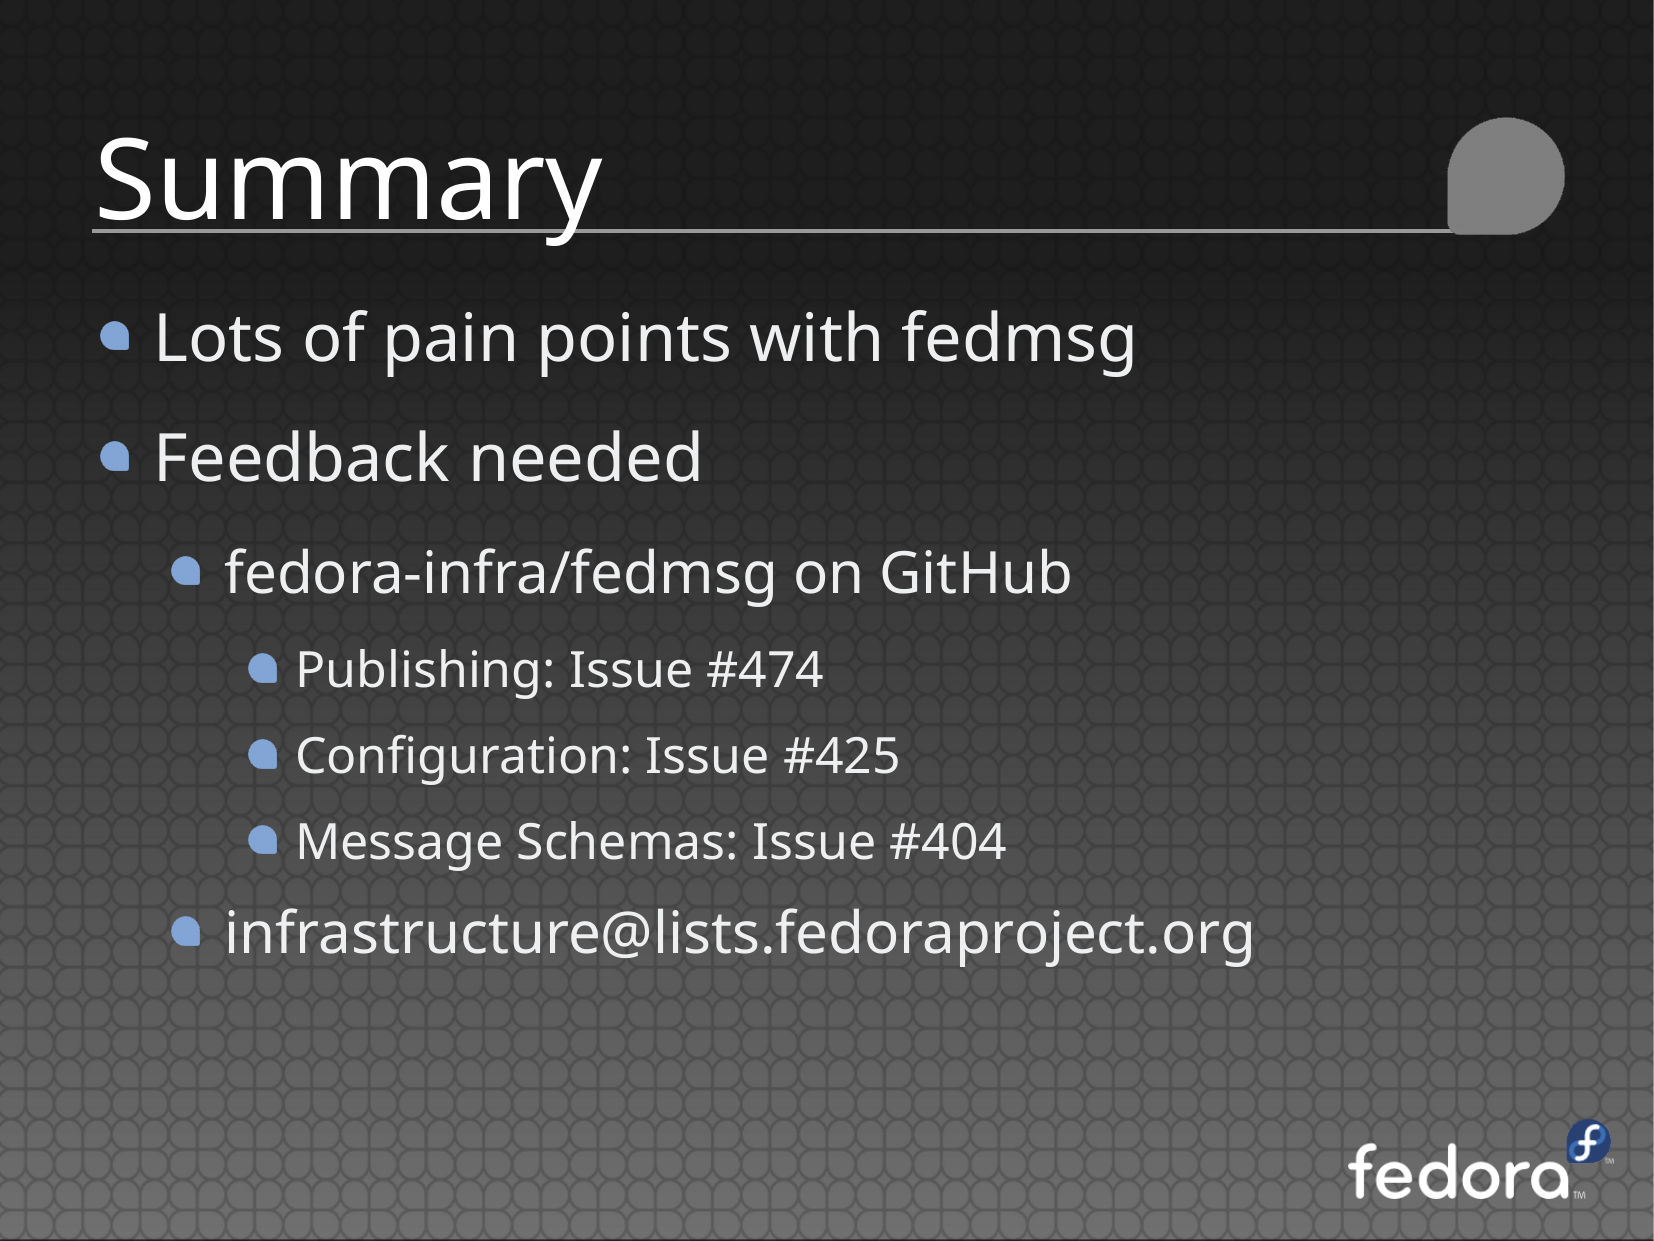

Summary
# Lots of pain points with fedmsg
Feedback needed
fedora-infra/fedmsg on GitHub
Publishing: Issue #474
Configuration: Issue #425
Message Schemas: Issue #404
infrastructure@lists.fedoraproject.org